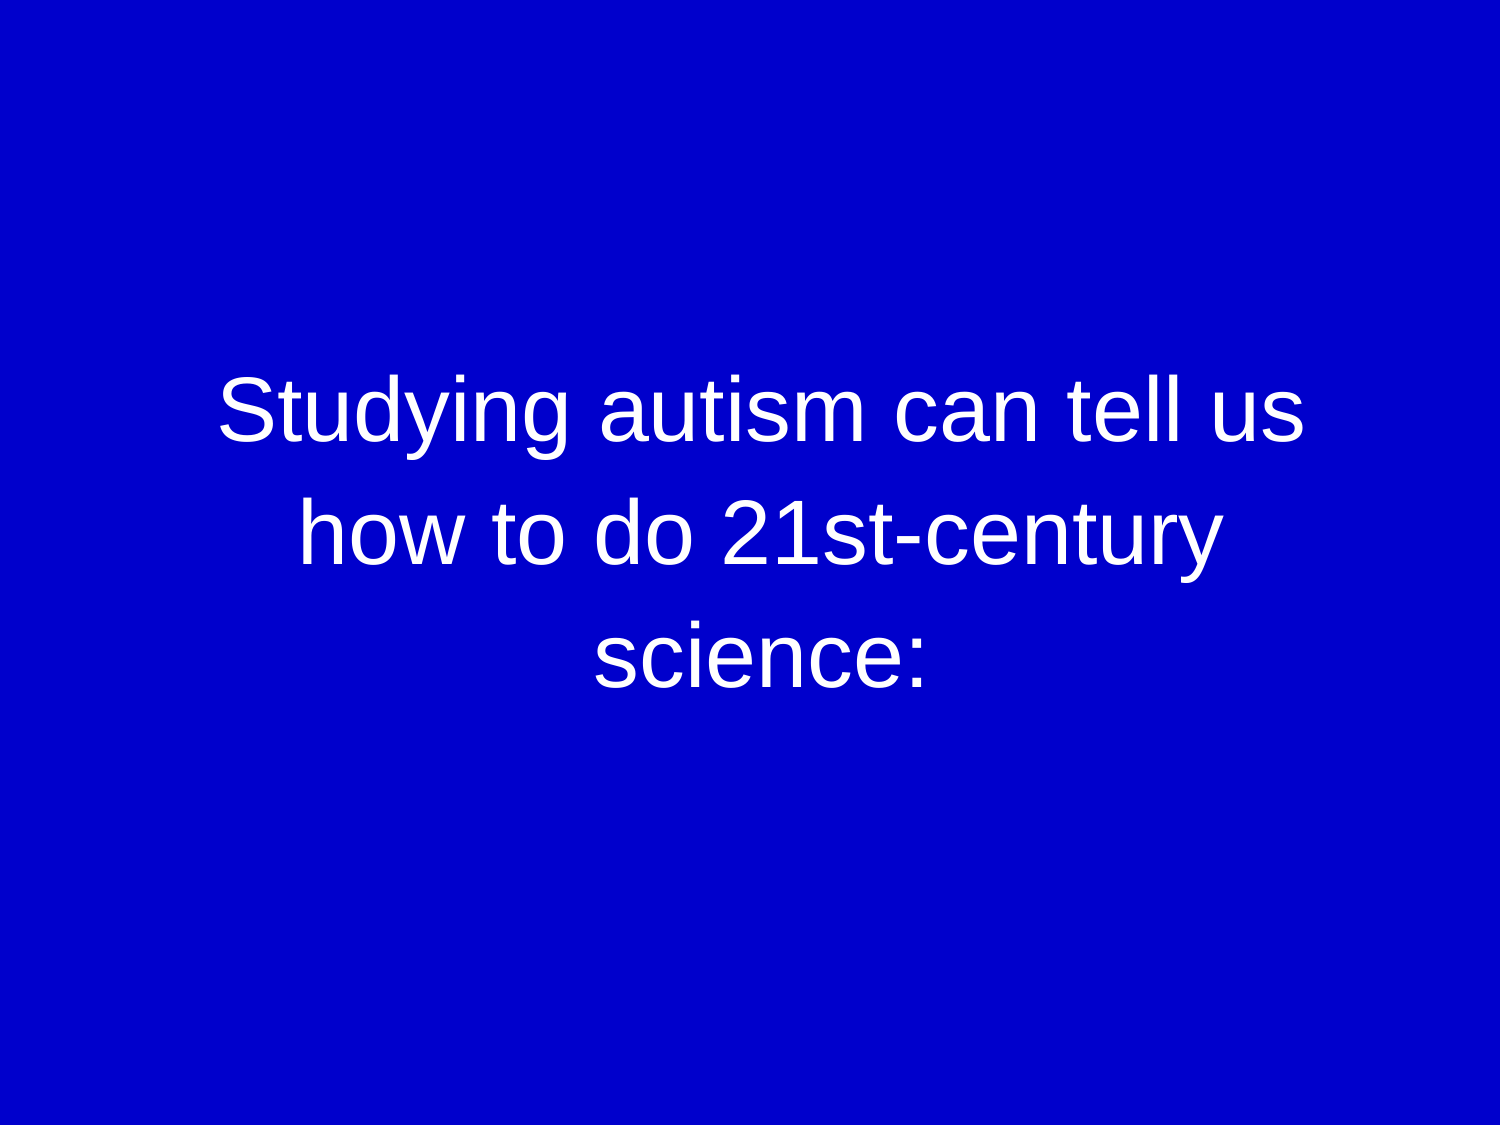

# Studying autism can tell us how to do 21st-century science: